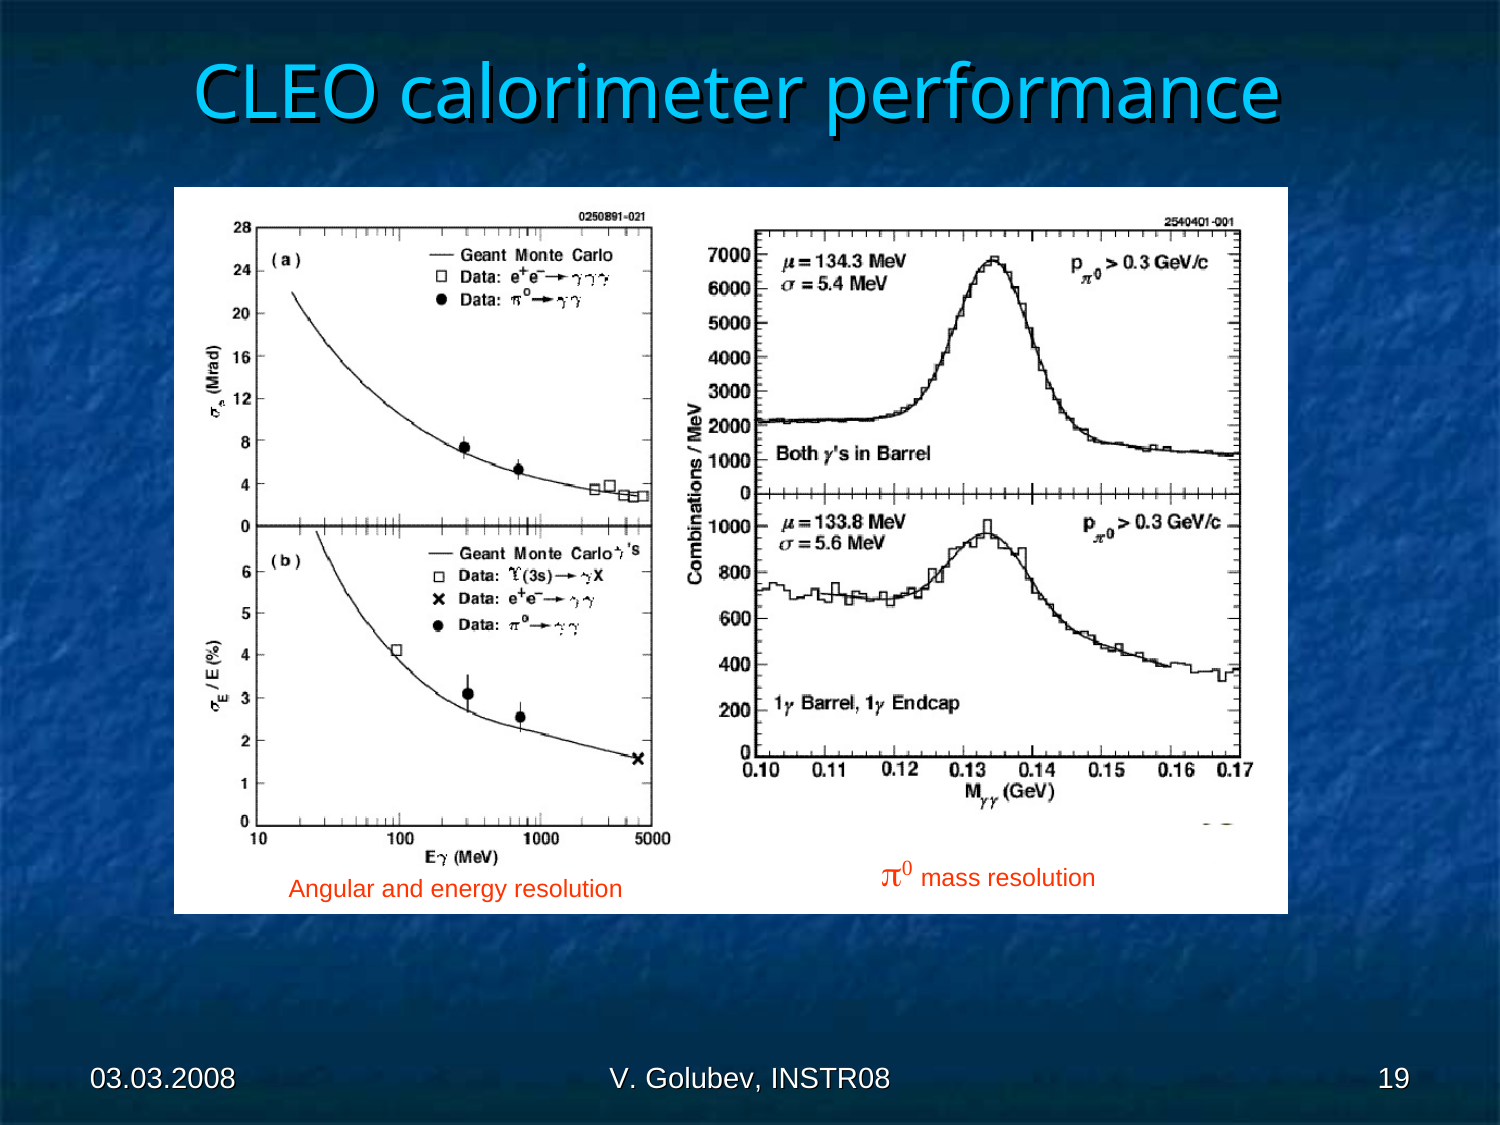

# CLEO calorimeter performance
 mass resolution
Angular and energy resolution
03.03.2008
V. Golubev, INSTR08
19